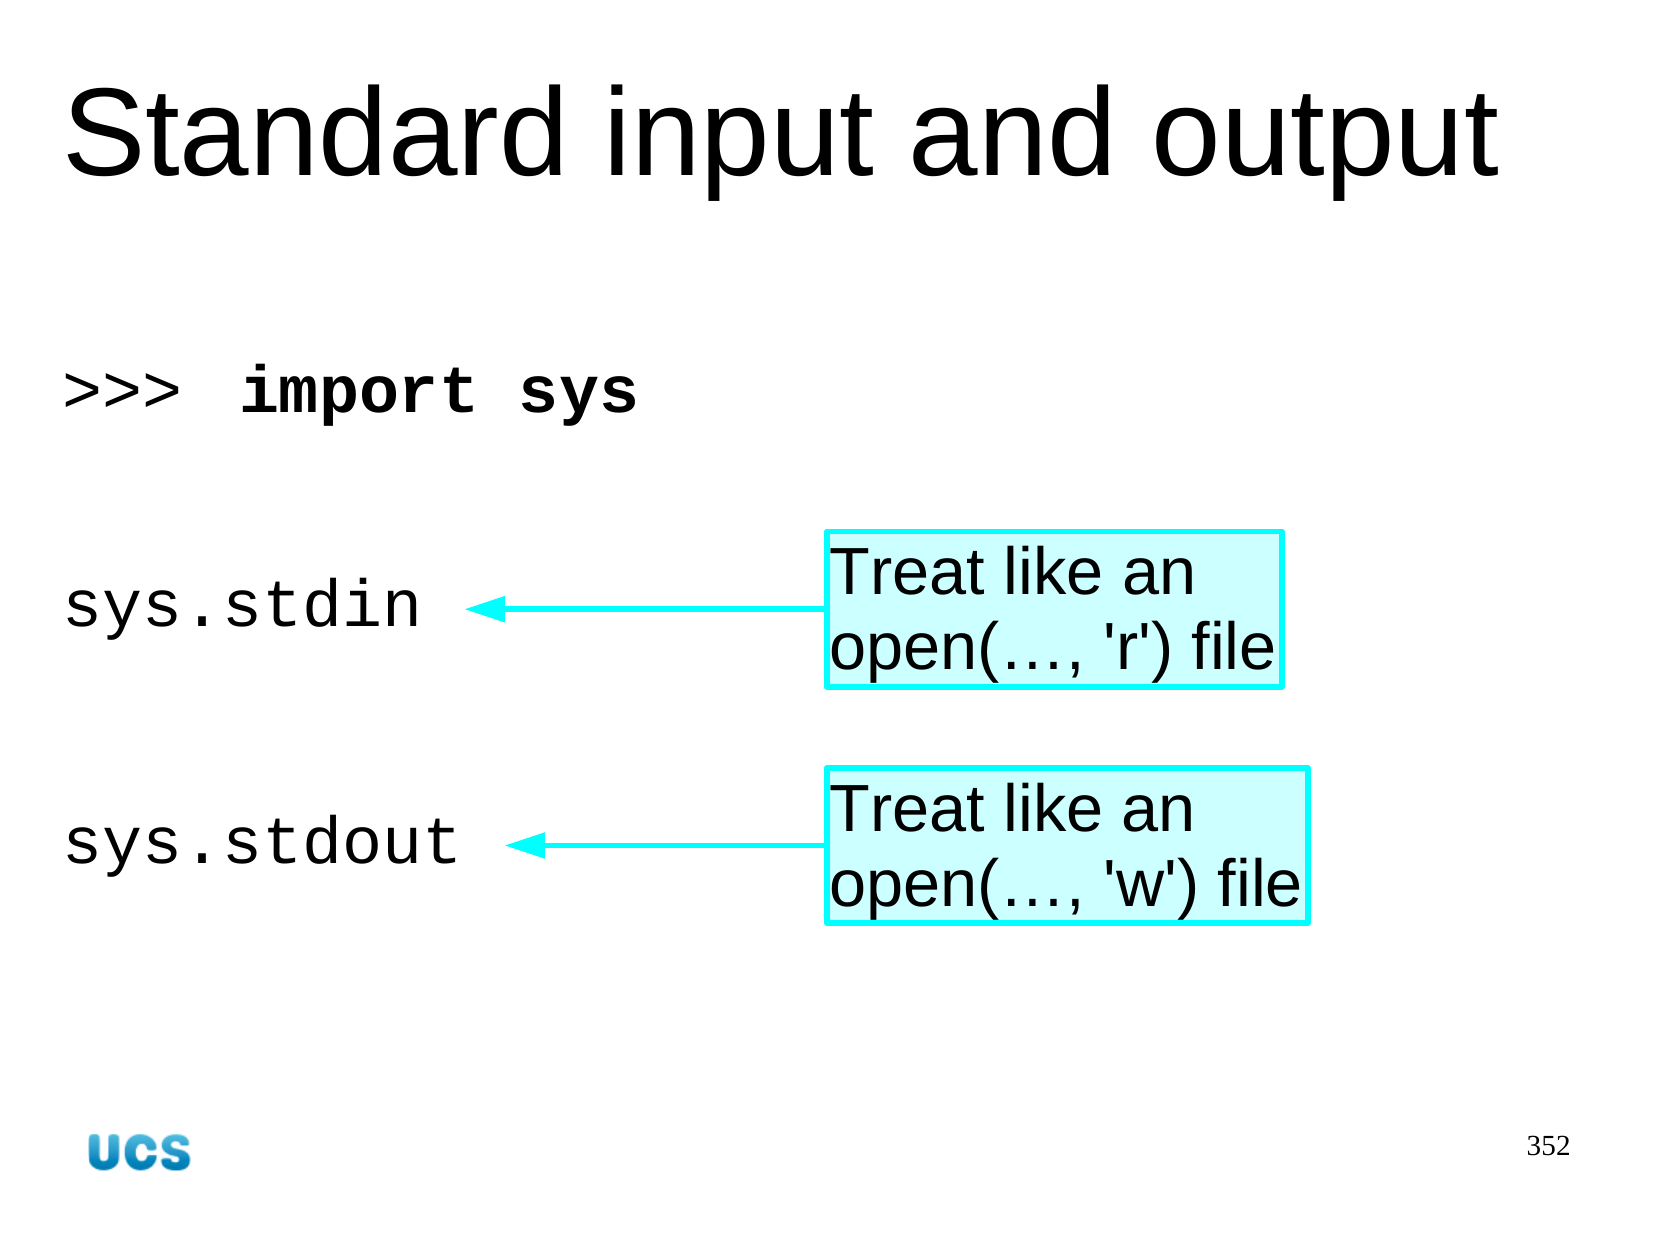

Standard input and output
>>>
import sys
Treat like an
open(…, 'r') file
sys.stdin
Treat like an
open(…, 'w') file
sys.stdout
352